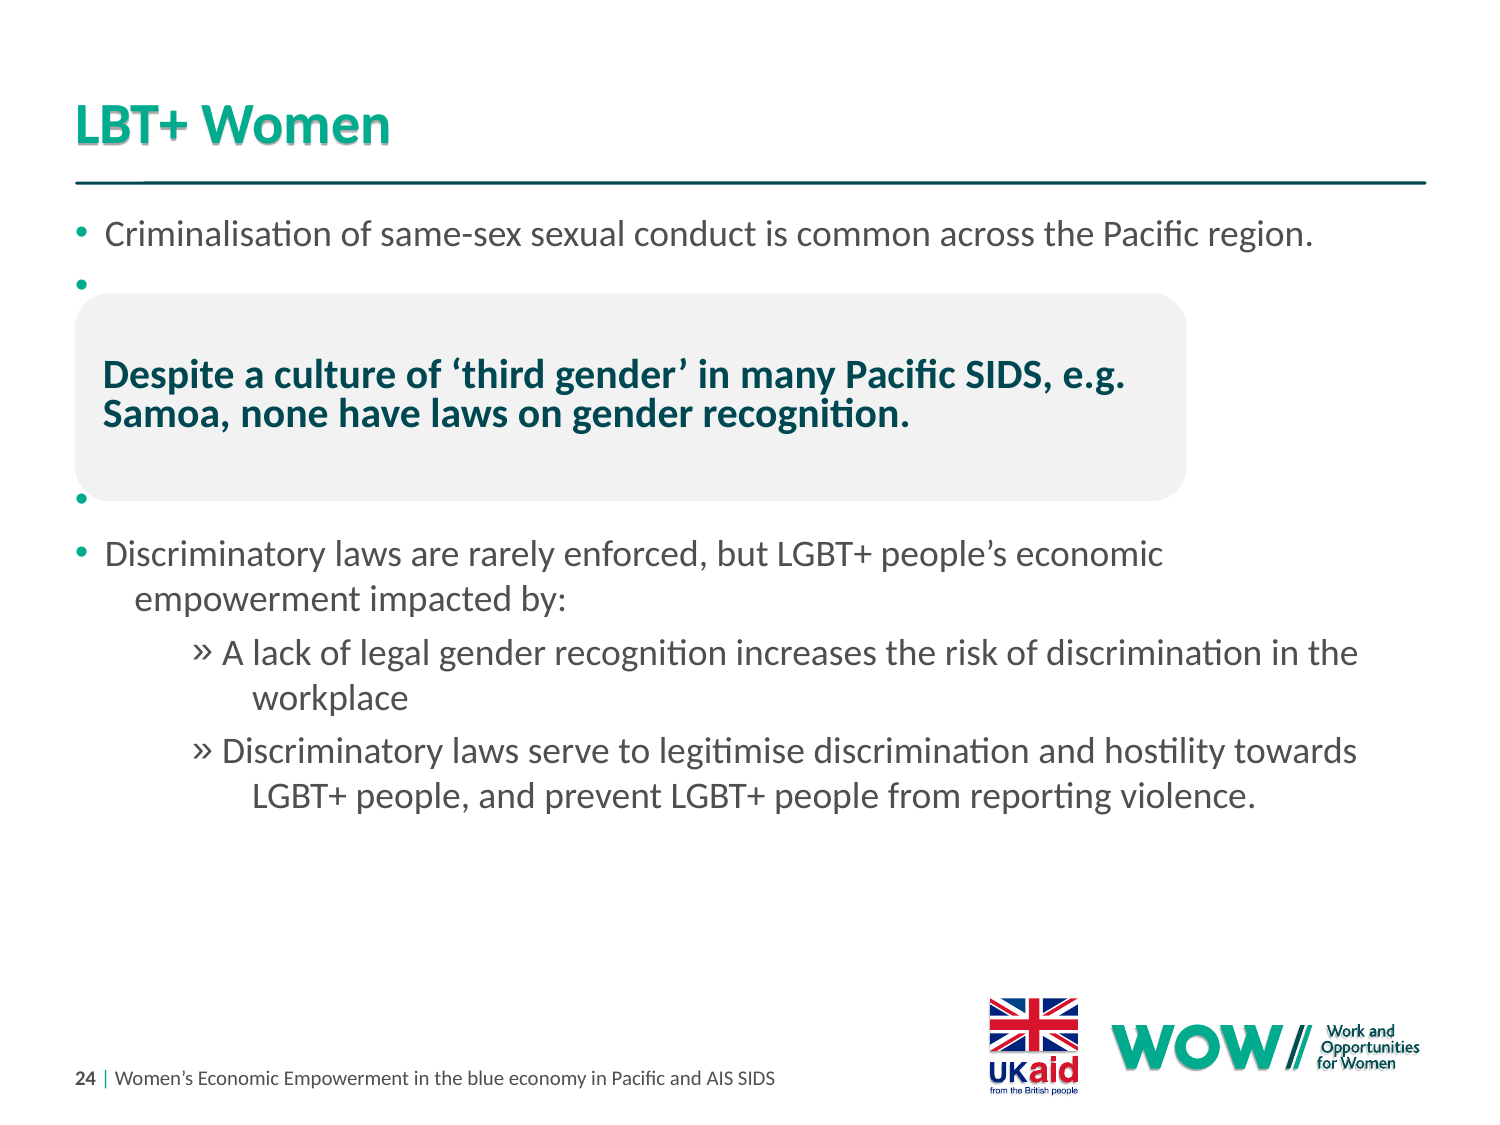

# LBT+ Women
Criminalisation of same-sex sexual conduct is common across the Pacific region.
Discriminatory laws are rarely enforced, but LGBT+ people’s economic empowerment impacted by:
A lack of legal gender recognition increases the risk of discrimination in the workplace
Discriminatory laws serve to legitimise discrimination and hostility towards LGBT+ people, and prevent LGBT+ people from reporting violence.
Despite a culture of ‘third gender’ in many Pacific SIDS, e.g.
Samoa, none have laws on gender recognition.
23 | Women’s Economic Empowerment in the blue economy in Pacific and AIS SIDS